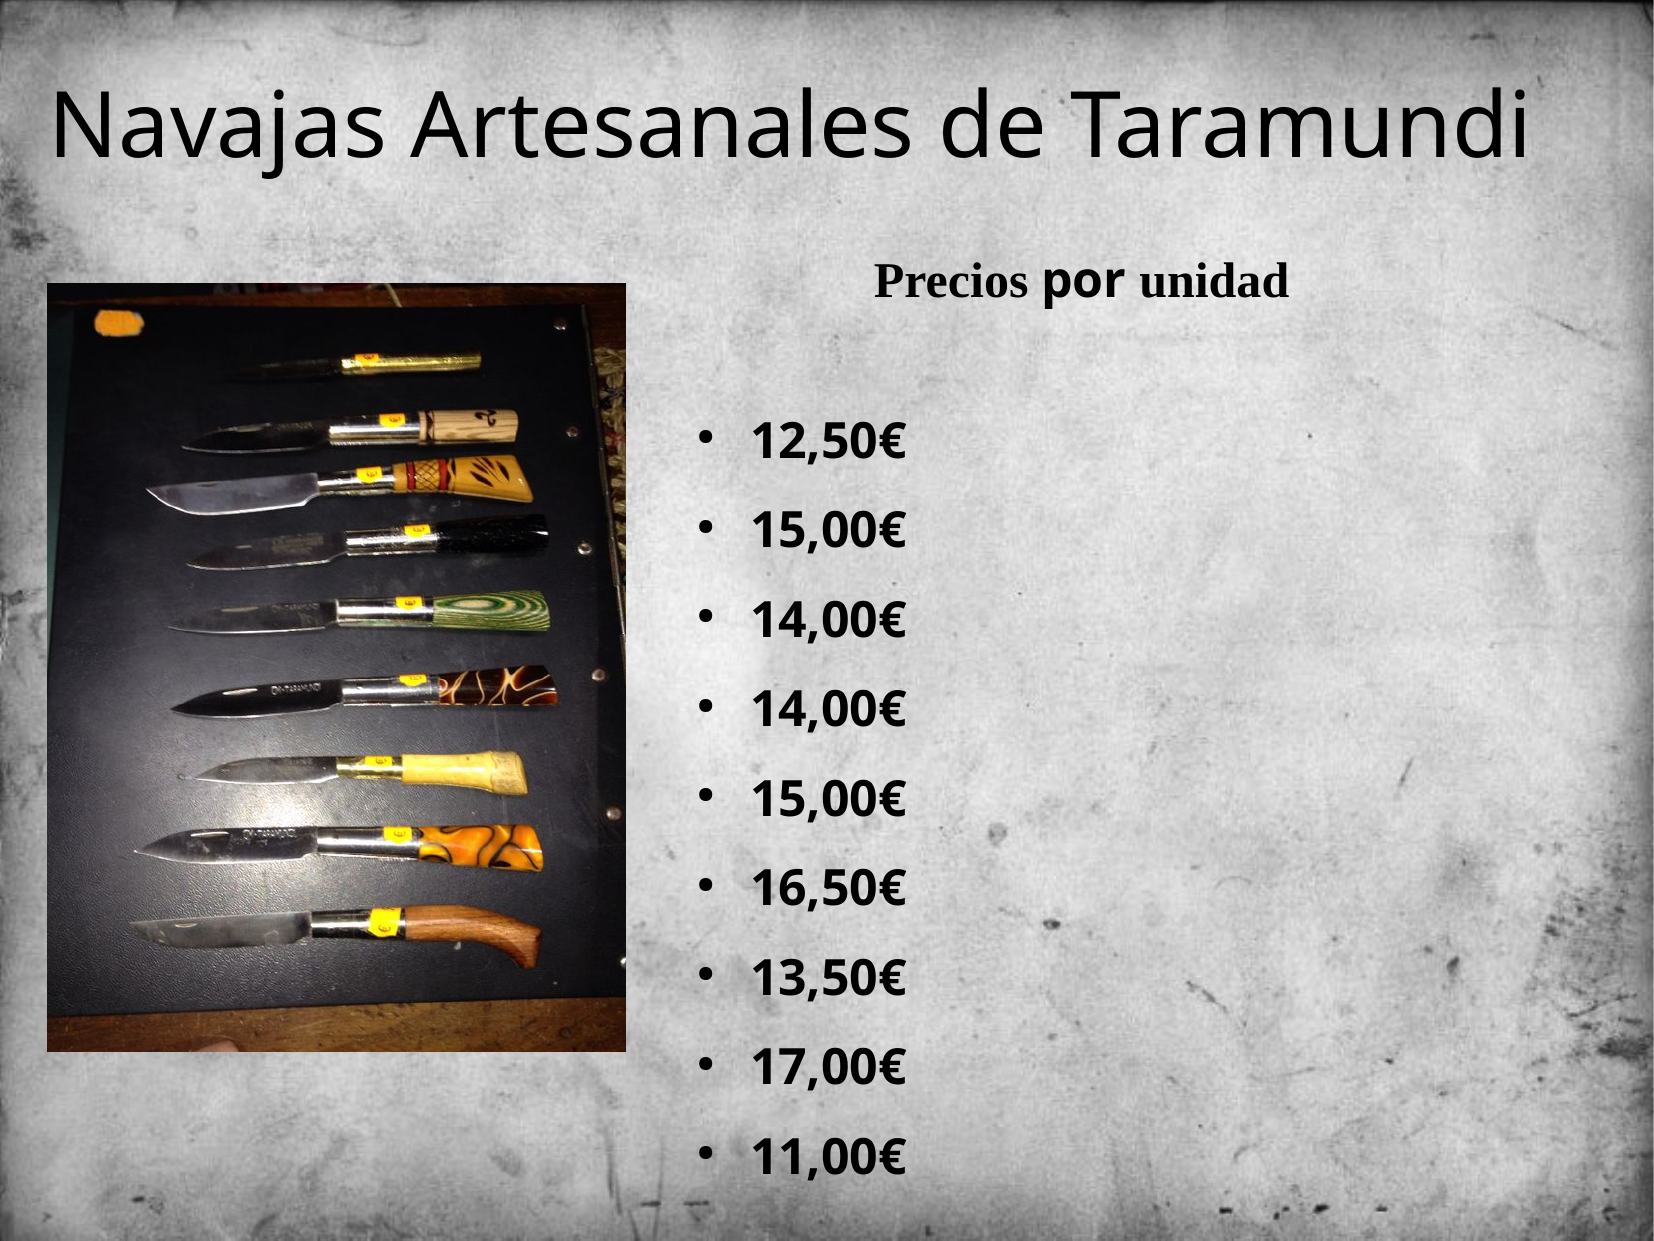

# Navajas Artesanales de Taramundi
Precios por unidad
12,50€
15,00€
14,00€
14,00€
15,00€
16,50€
13,50€
17,00€
11,00€